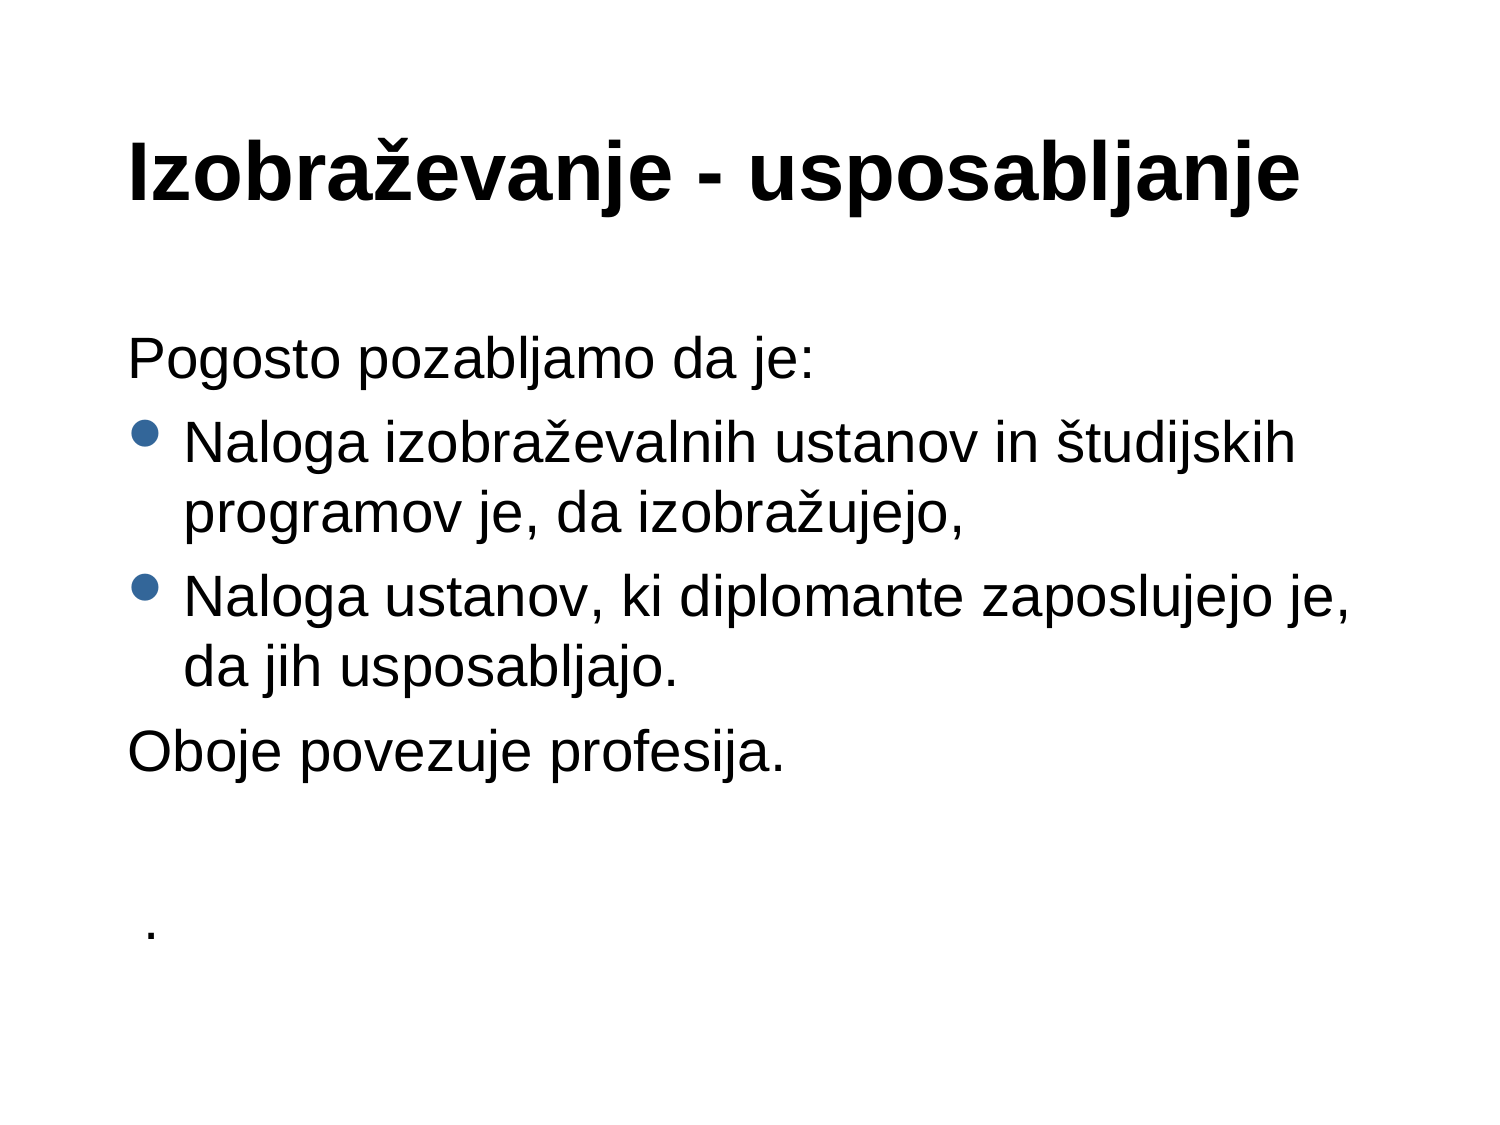

# Izobraževanje - usposabljanje
Pogosto pozabljamo da je:
Naloga izobraževalnih ustanov in študijskih programov je, da izobražujejo,
Naloga ustanov, ki diplomante zaposlujejo je, da jih usposabljajo.
Oboje povezuje profesija.
 .